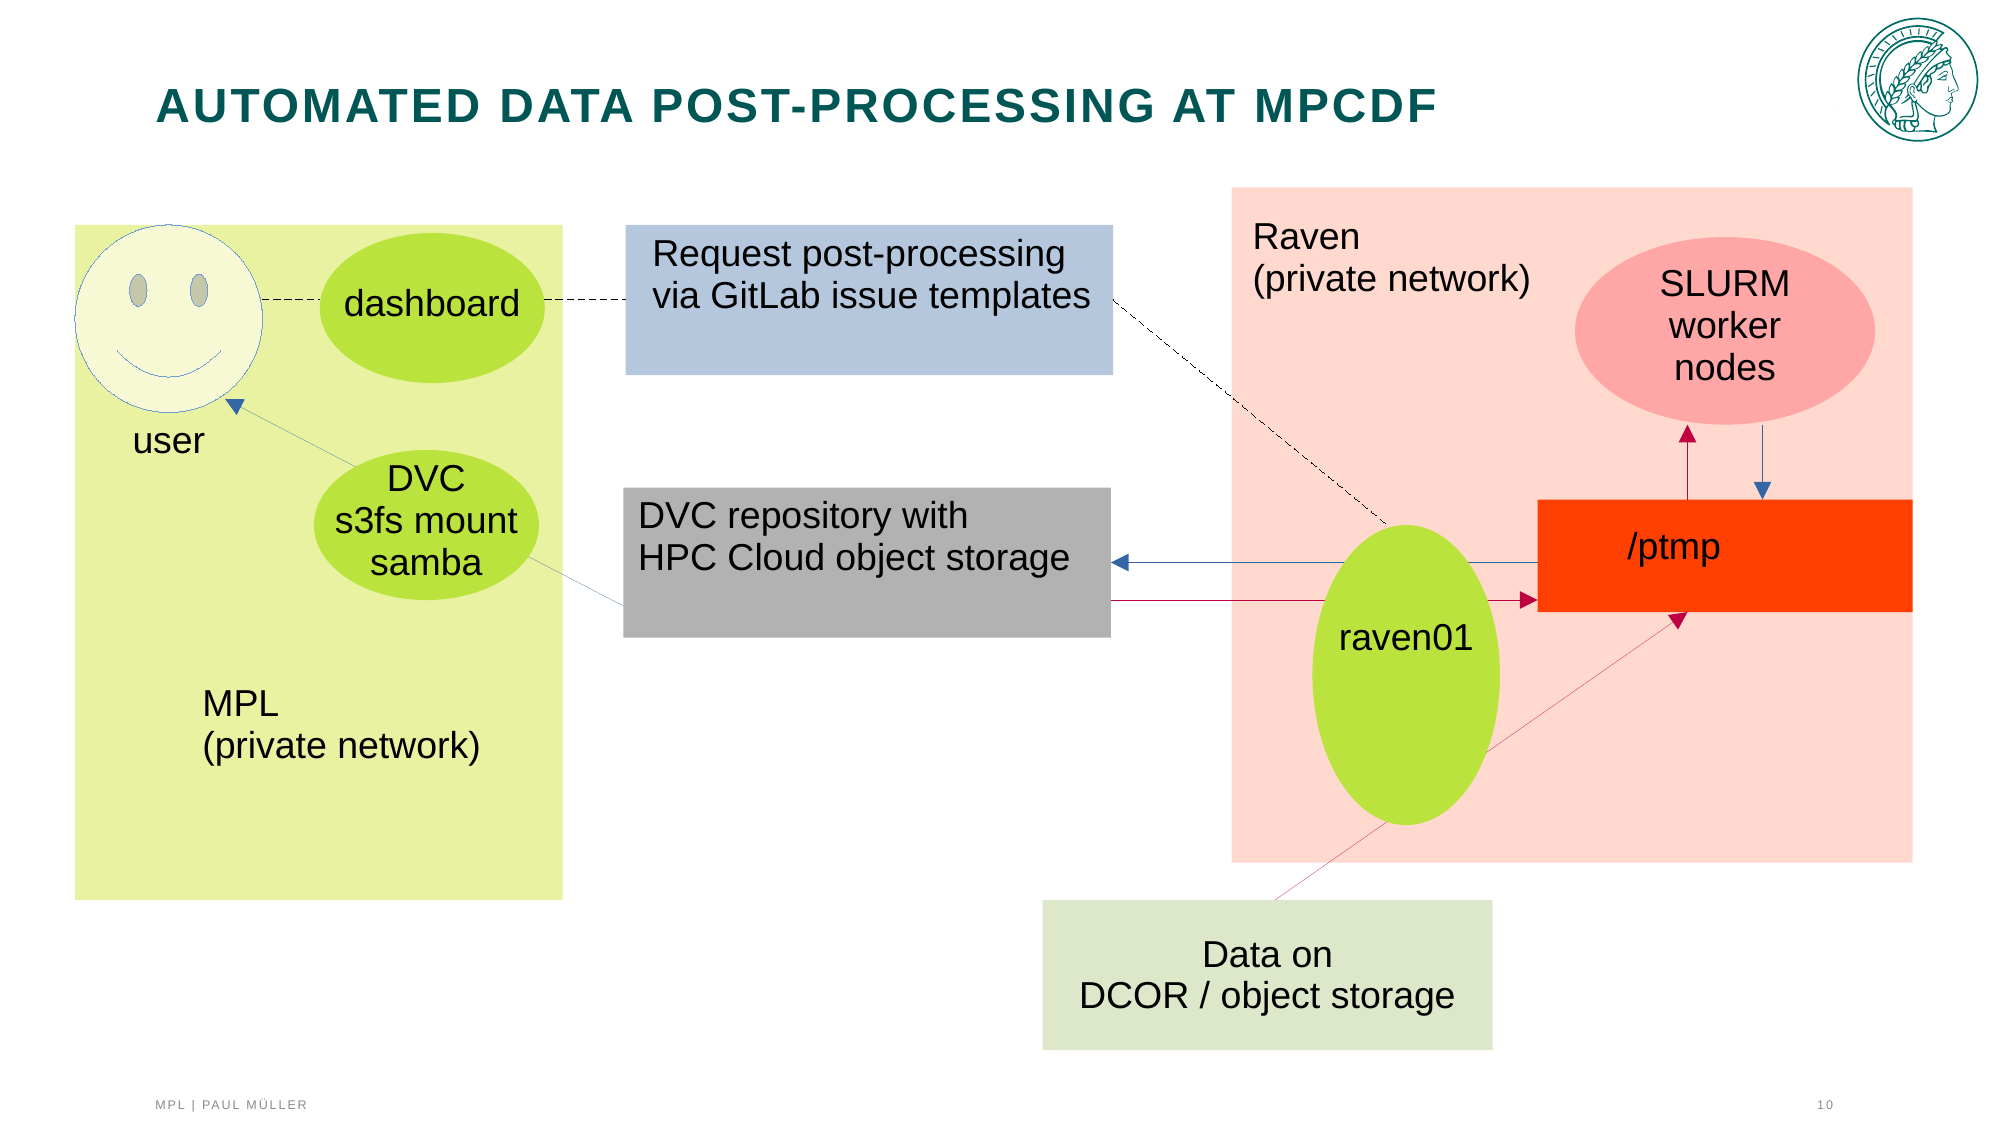

# Automated Data Post-Processing at MPCDF
Raven
(private network)
SLURM
worker
nodes
Request post-processing via GitLab issue templates
dashboard
user
DVC
s3fs mount
samba
DVC repository with
HPC Cloud object storage
/ptmp
raven01
MPL
(private network)
Data on
DCOR / object storage
MPL | Paul Müller